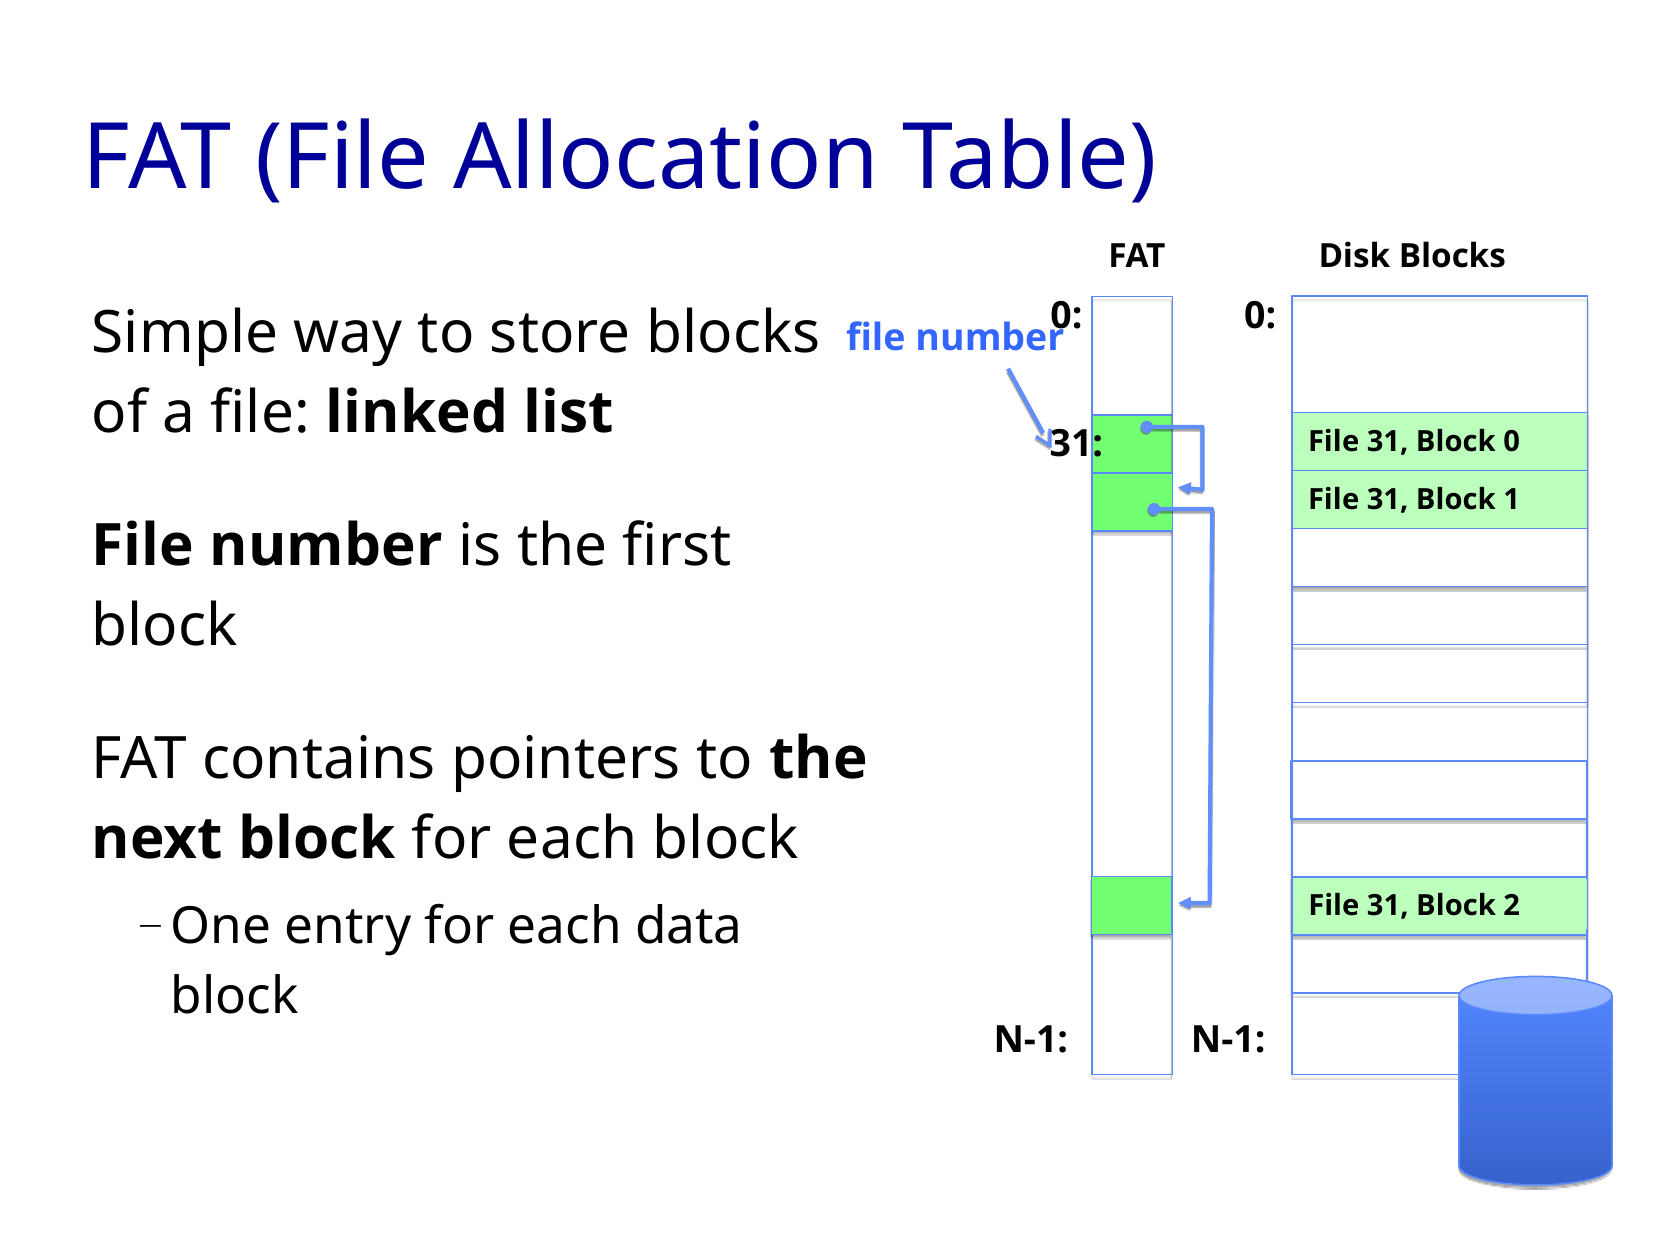

# FAT (File Allocation Table)
FAT
Disk Blocks
0:
0:
Simple way to store blocks of a file: linked list
File number is the first block
FAT contains pointers to the next block for each block
One entry for each data block
file number
31:
File 31, Block 0
File 31, Block 1
File 31, Block 2
N-1:
N-1:
4